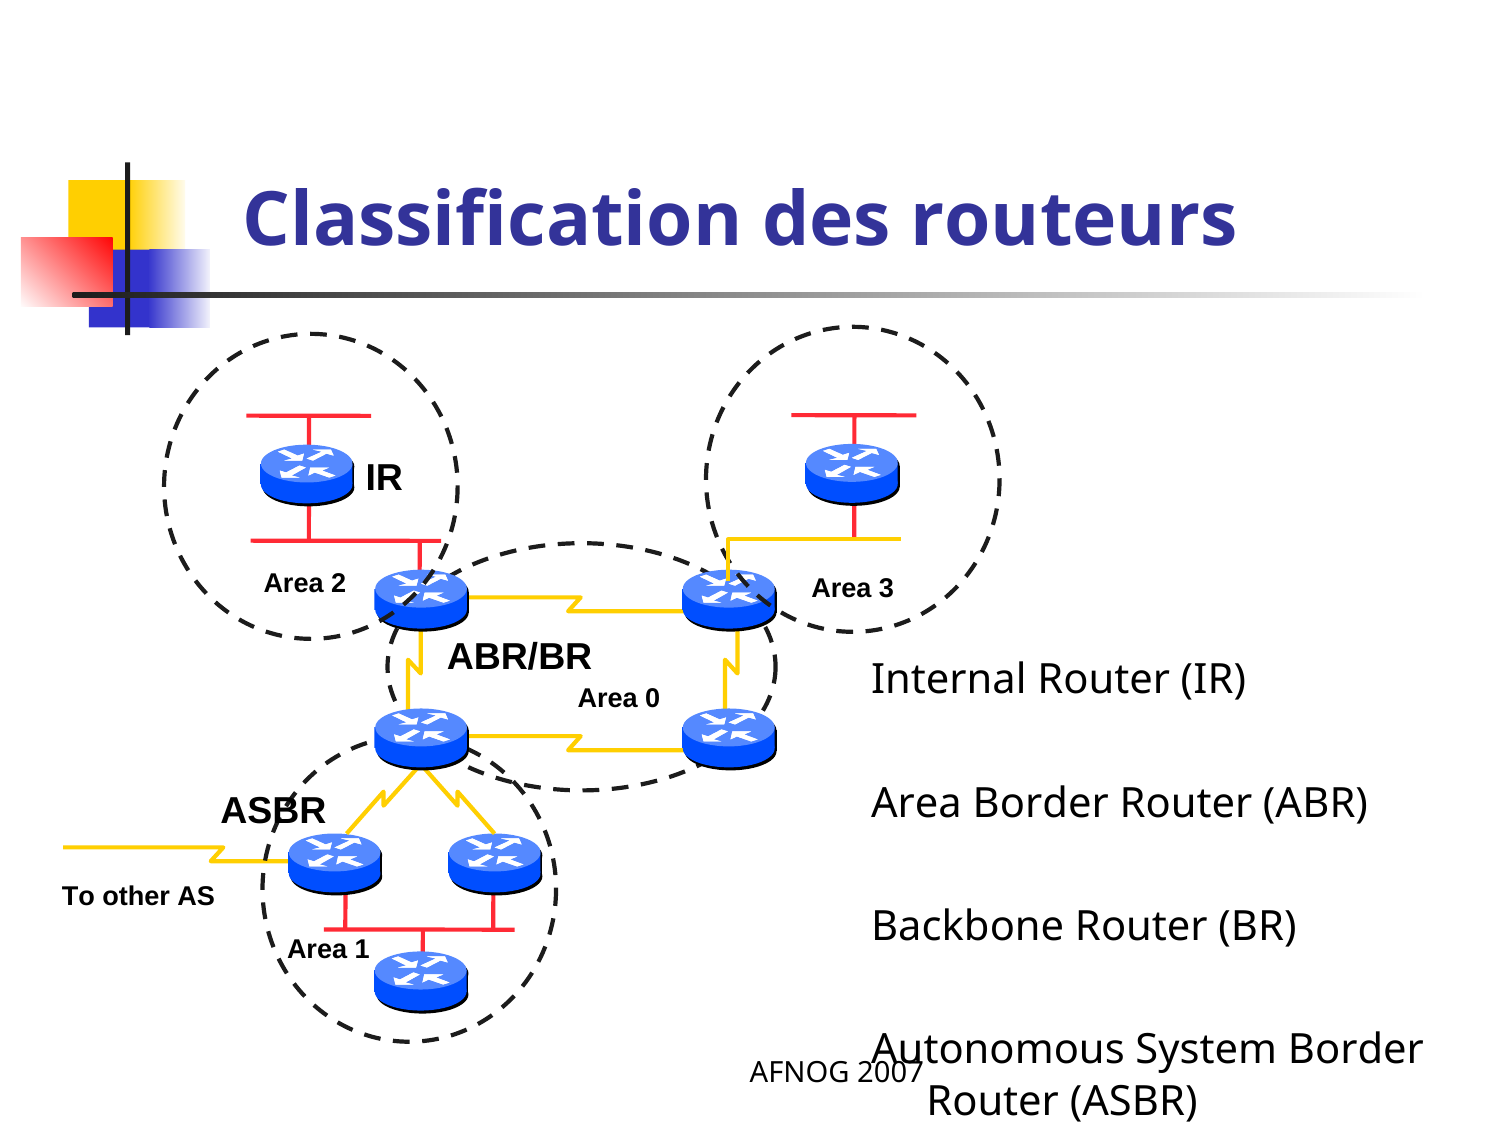

# Classification des routeurs
IR
Area 2
Area 3
ABR/BR
Area 0
ASBR
To other AS
Internal Router (IR)
Area Border Router (ABR)
Backbone Router (BR)
Autonomous System Border Router (ASBR)
Area 1
AFNOG 2007